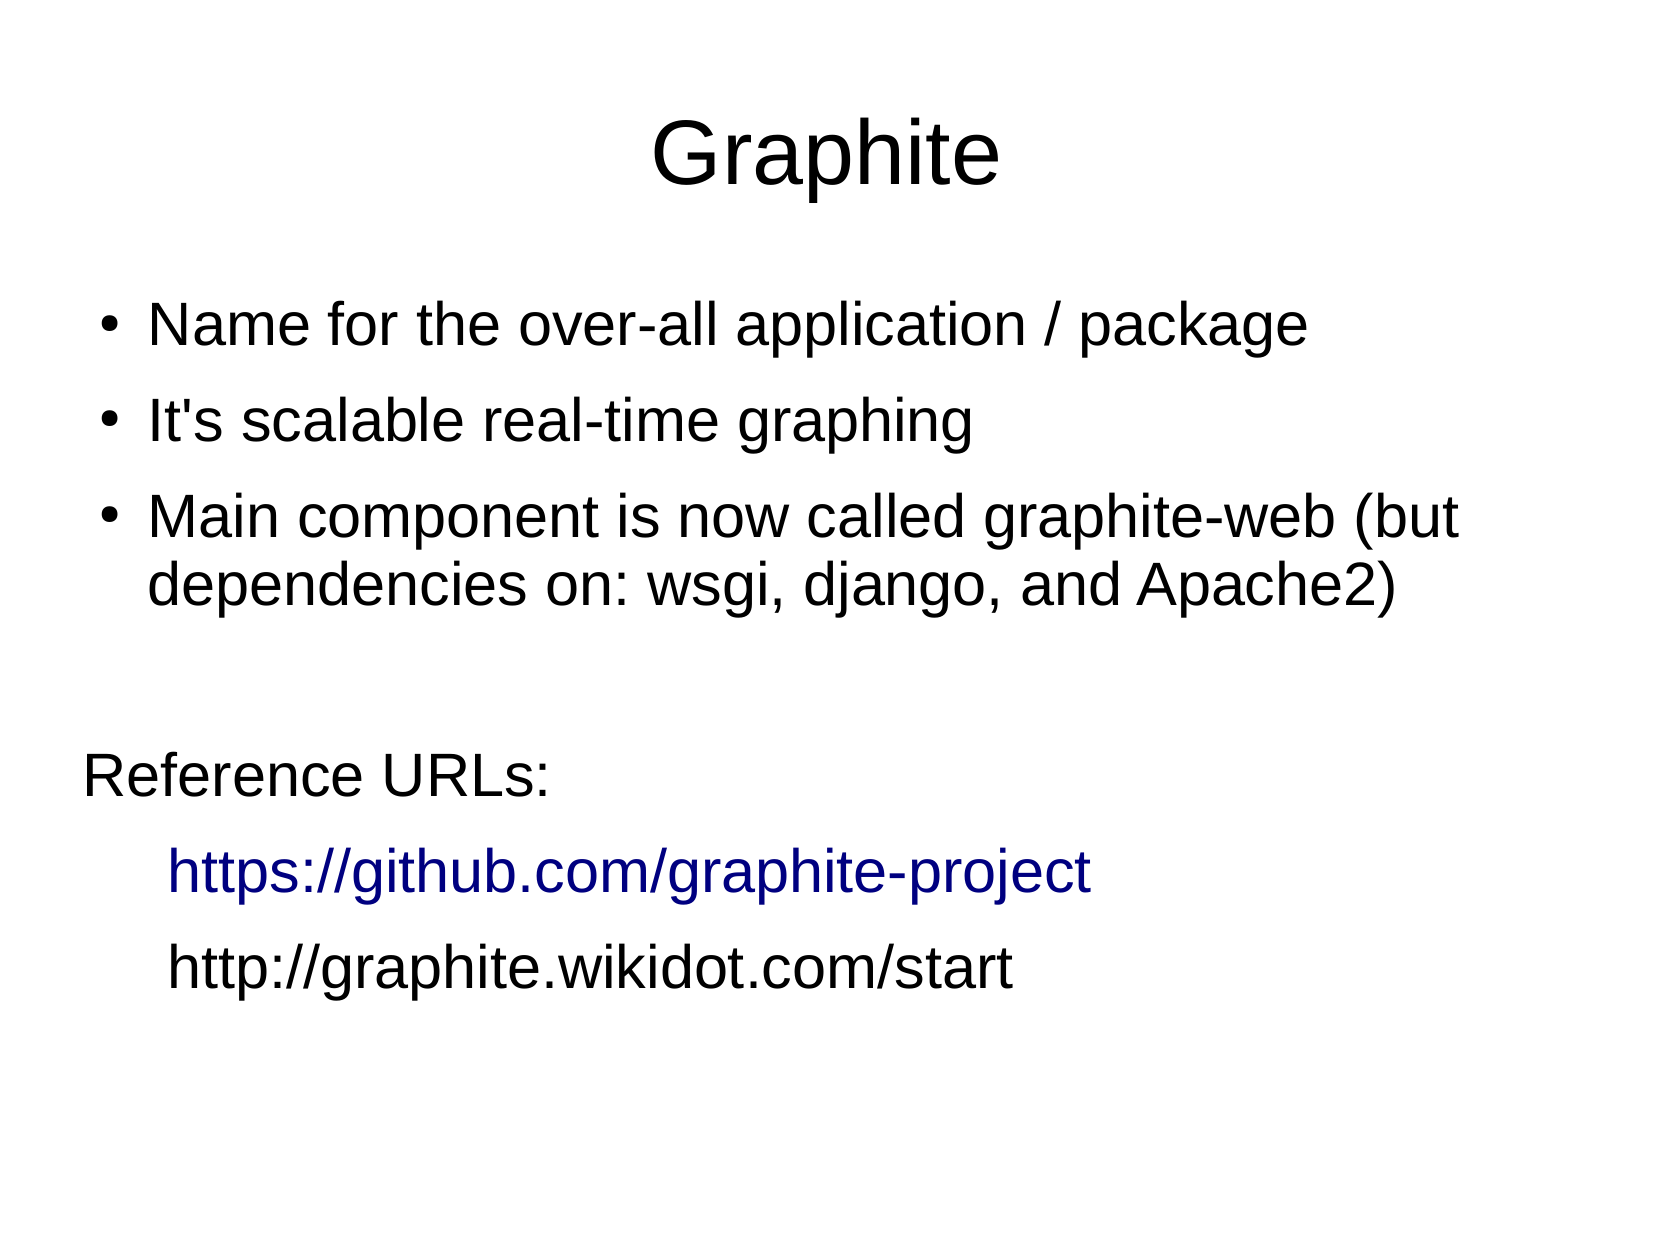

# Graphite
Name for the over-all application / package
It's scalable real-time graphing
Main component is now called graphite-web (but dependencies on: wsgi, django, and Apache2)
Reference URLs:
 https://github.com/graphite-project
 http://graphite.wikidot.com/start